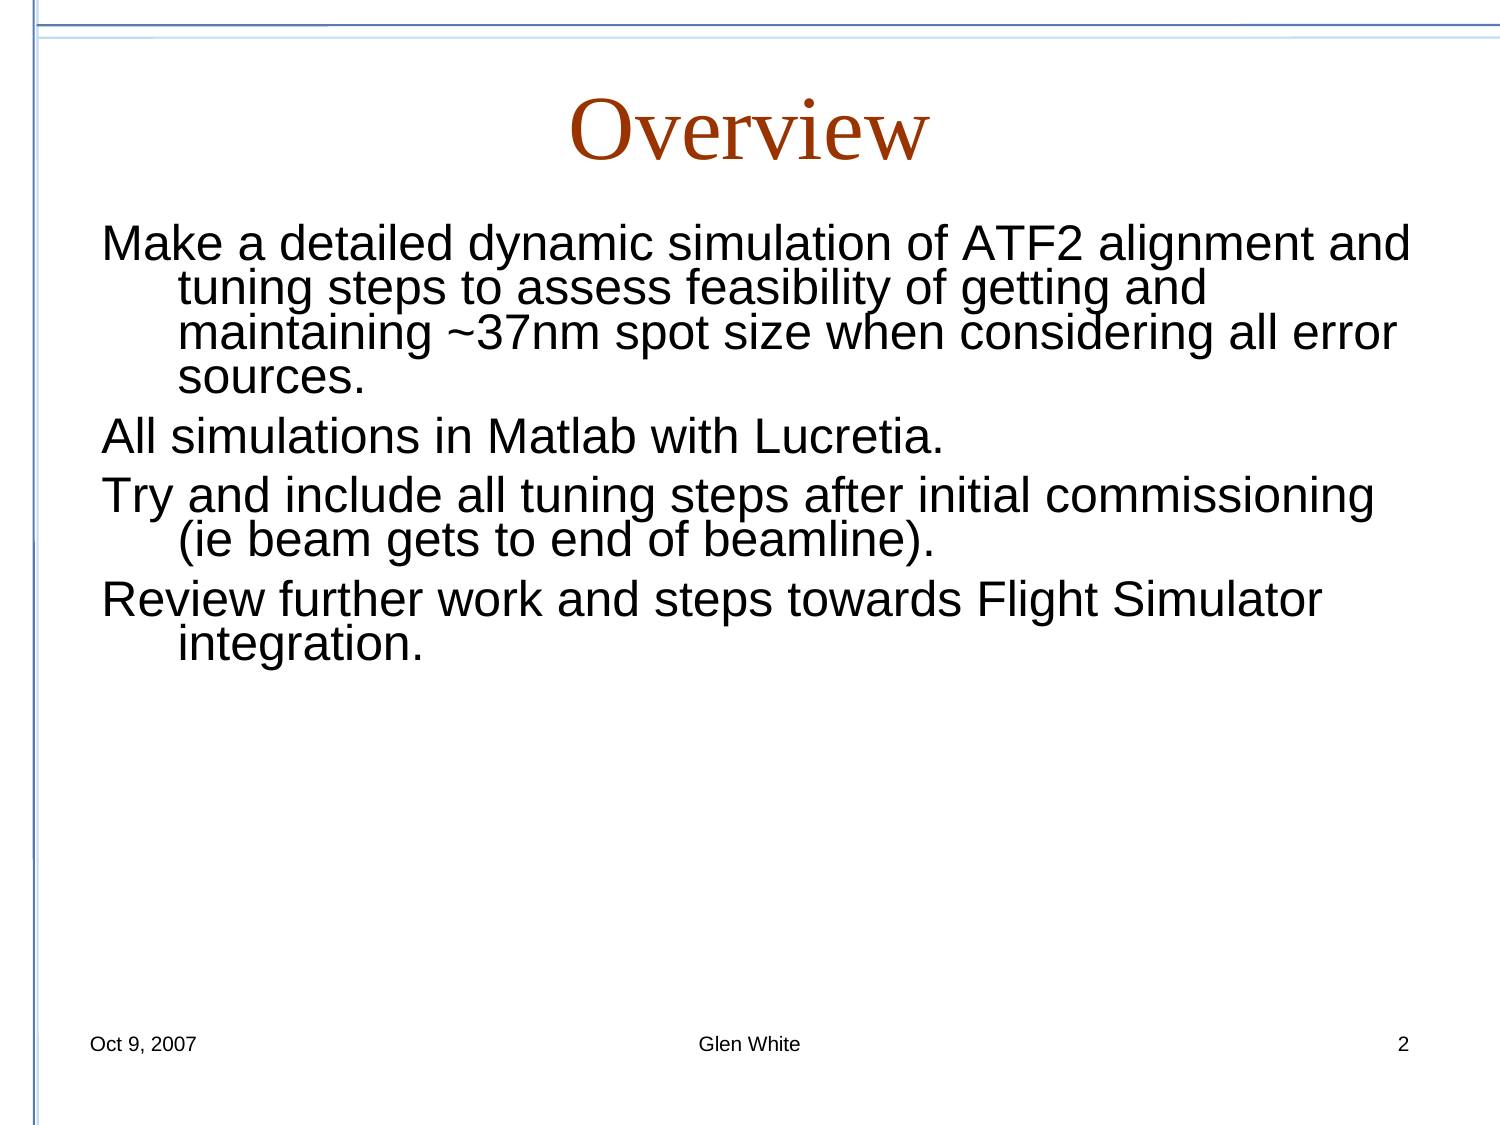

# Overview
Make a detailed dynamic simulation of ATF2 alignment and tuning steps to assess feasibility of getting and maintaining ~37nm spot size when considering all error sources.
All simulations in Matlab with Lucretia.
Try and include all tuning steps after initial commissioning (ie beam gets to end of beamline).
Review further work and steps towards Flight Simulator integration.
Glen White
2